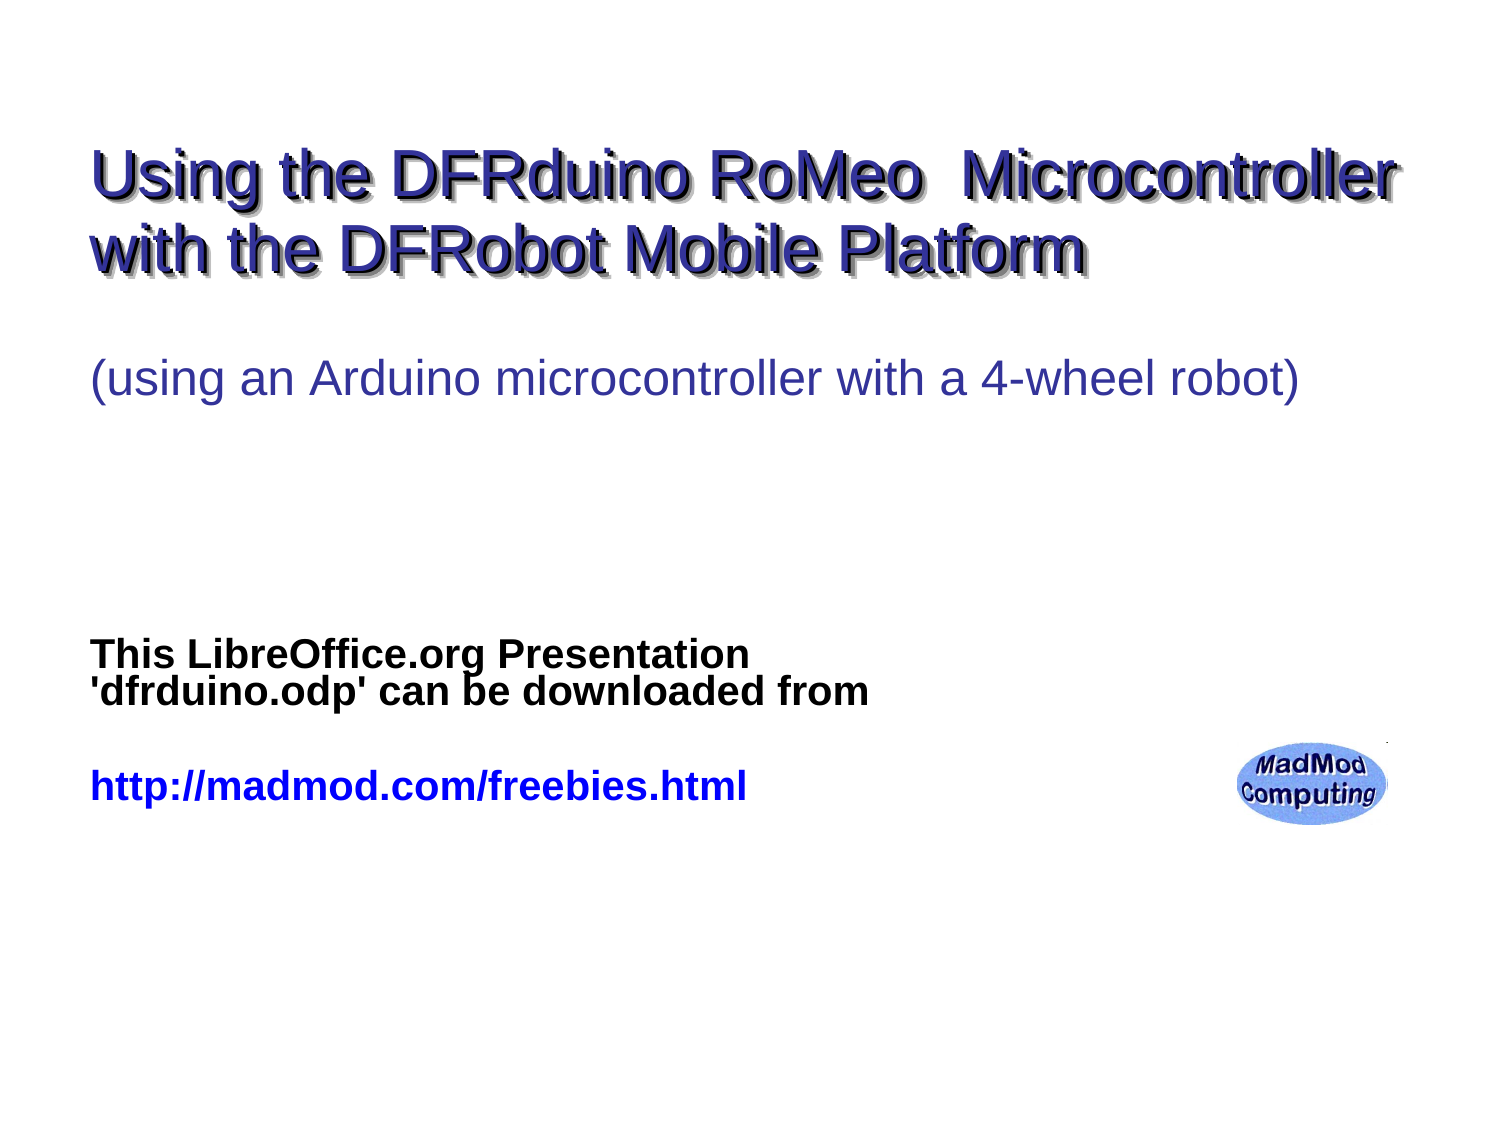

Using the DFRduino RoMeo Microcontroller with the DFRobot Mobile Platform
(using an Arduino microcontroller with a 4-wheel robot)
# This LibreOffice.org Presentation 'dfrduino.odp' can be downloaded from
http://madmod.com/freebies.html